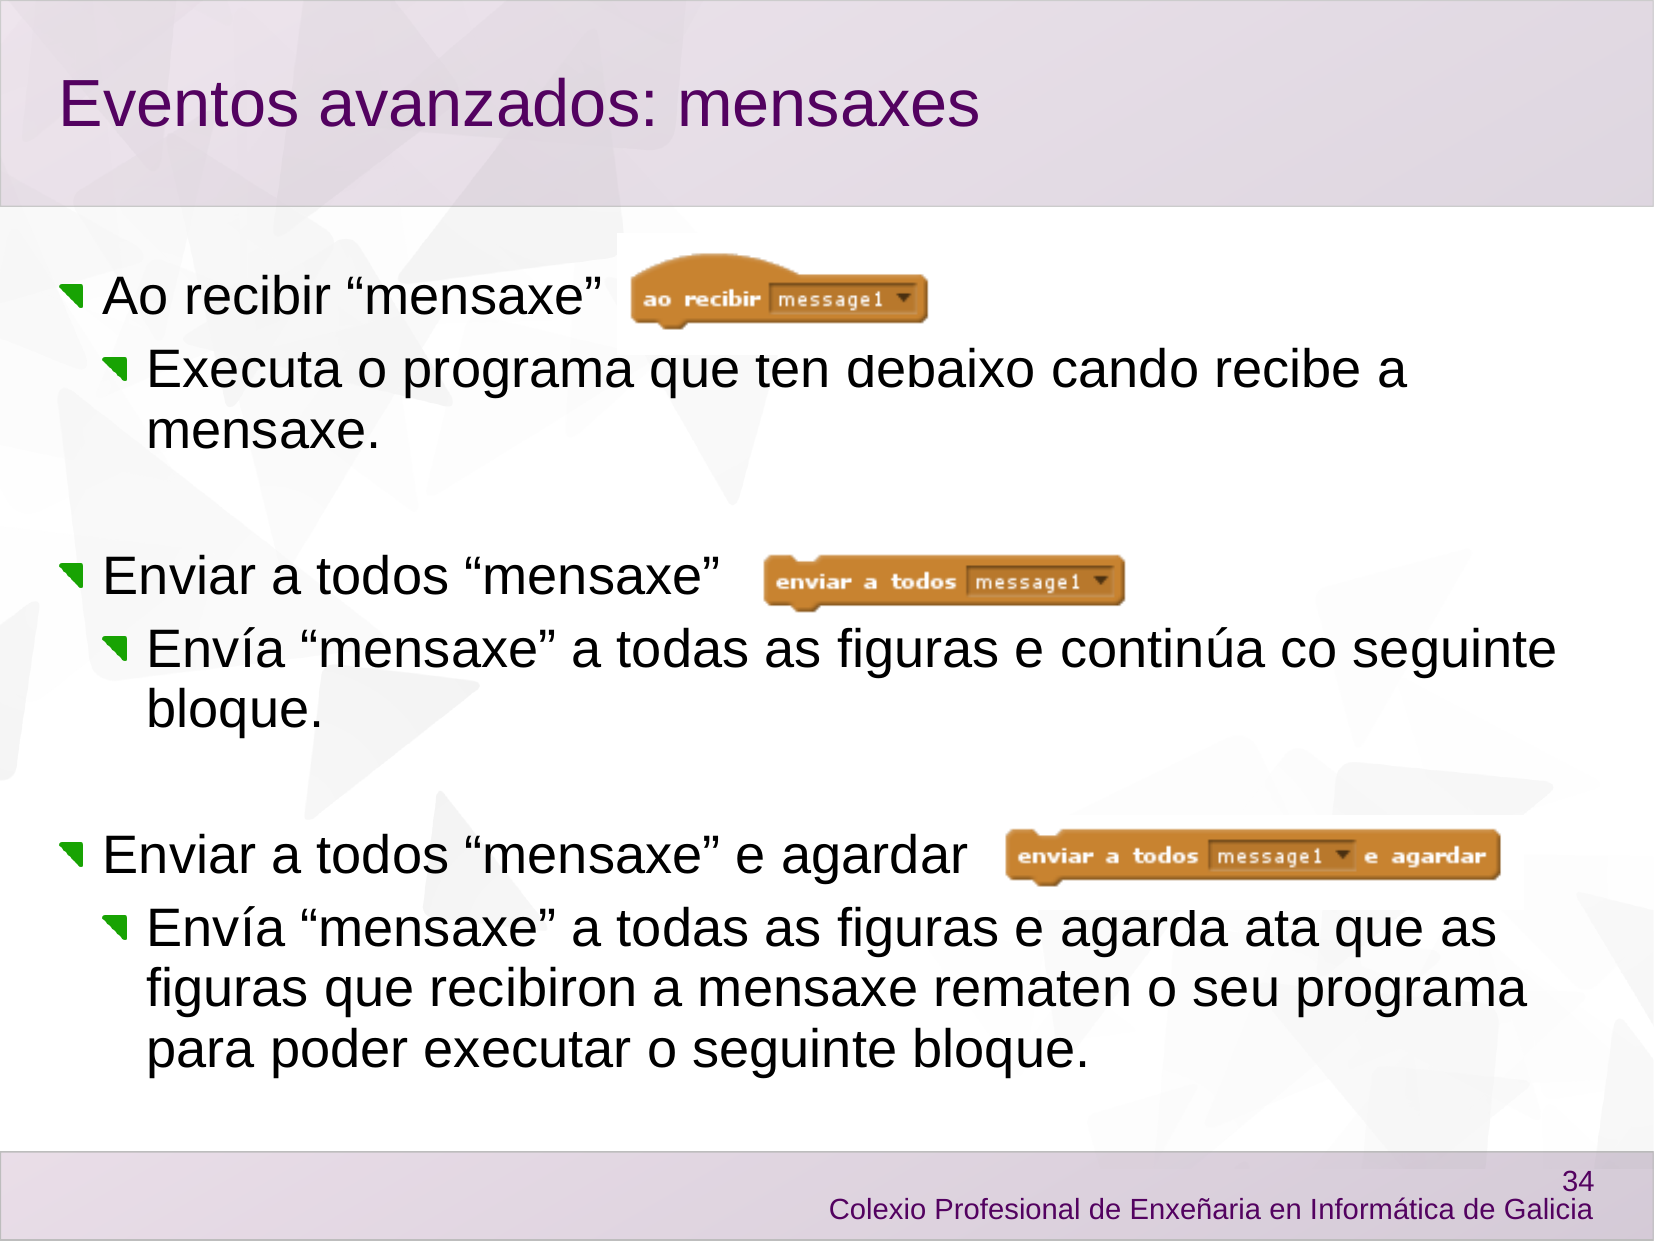

# Eventos avanzados: mensaxes
Ao recibir “mensaxe”
Executa o programa que ten debaixo cando recibe a mensaxe.
Enviar a todos “mensaxe”
Envía “mensaxe” a todas as figuras e continúa co seguinte bloque.
Enviar a todos “mensaxe” e agardar
Envía “mensaxe” a todas as figuras e agarda ata que as figuras que recibiron a mensaxe rematen o seu programa para poder executar o seguinte bloque.
34
Colexio Profesional de Enxeñaria en Informática de Galicia